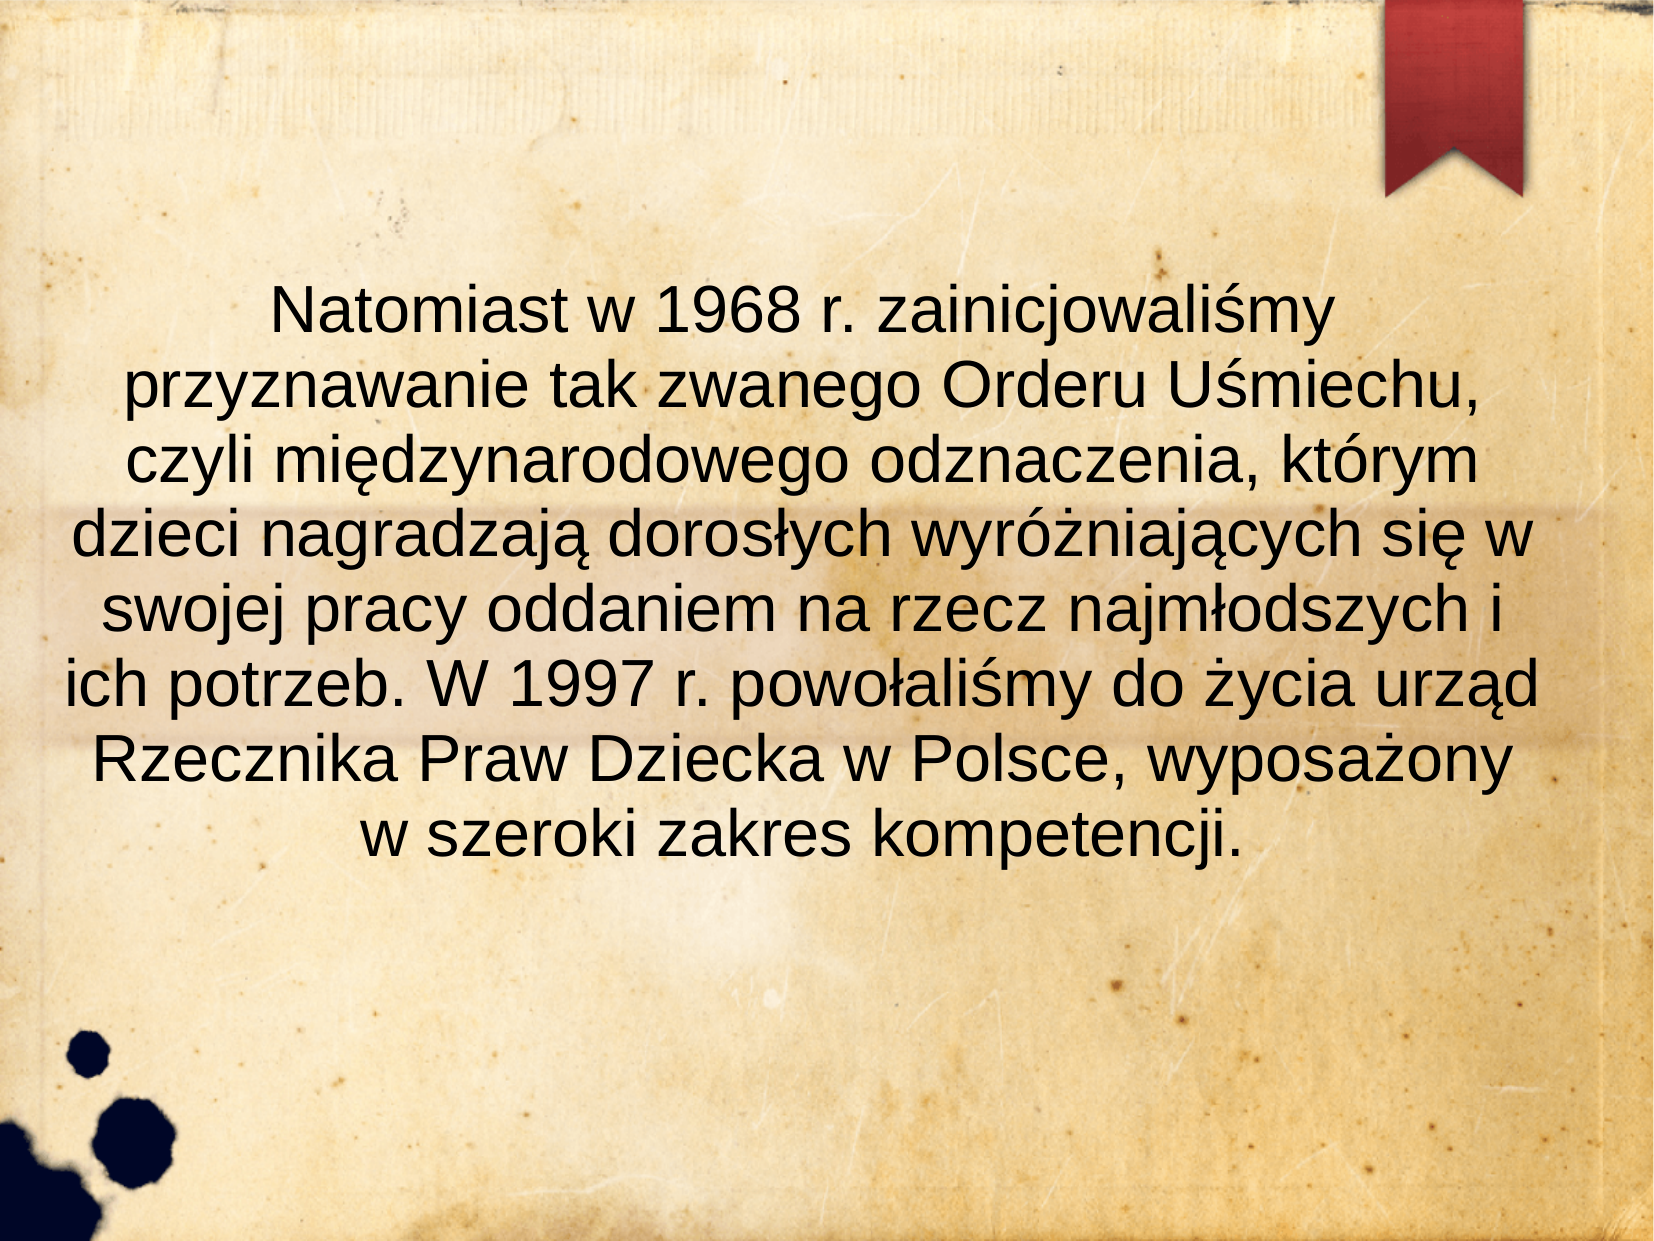

# Natomiast w 1968 r. zainicjowaliśmy przyznawanie tak zwanego Orderu Uśmiechu, czyli międzynarodowego odznaczenia, którym dzieci nagradzają dorosłych wyróżniających się w swojej pracy oddaniem na rzecz najmłodszych i ich potrzeb. W 1997 r. powołaliśmy do życia urząd Rzecznika Praw Dziecka w Polsce, wyposażony w szeroki zakres kompetencji.